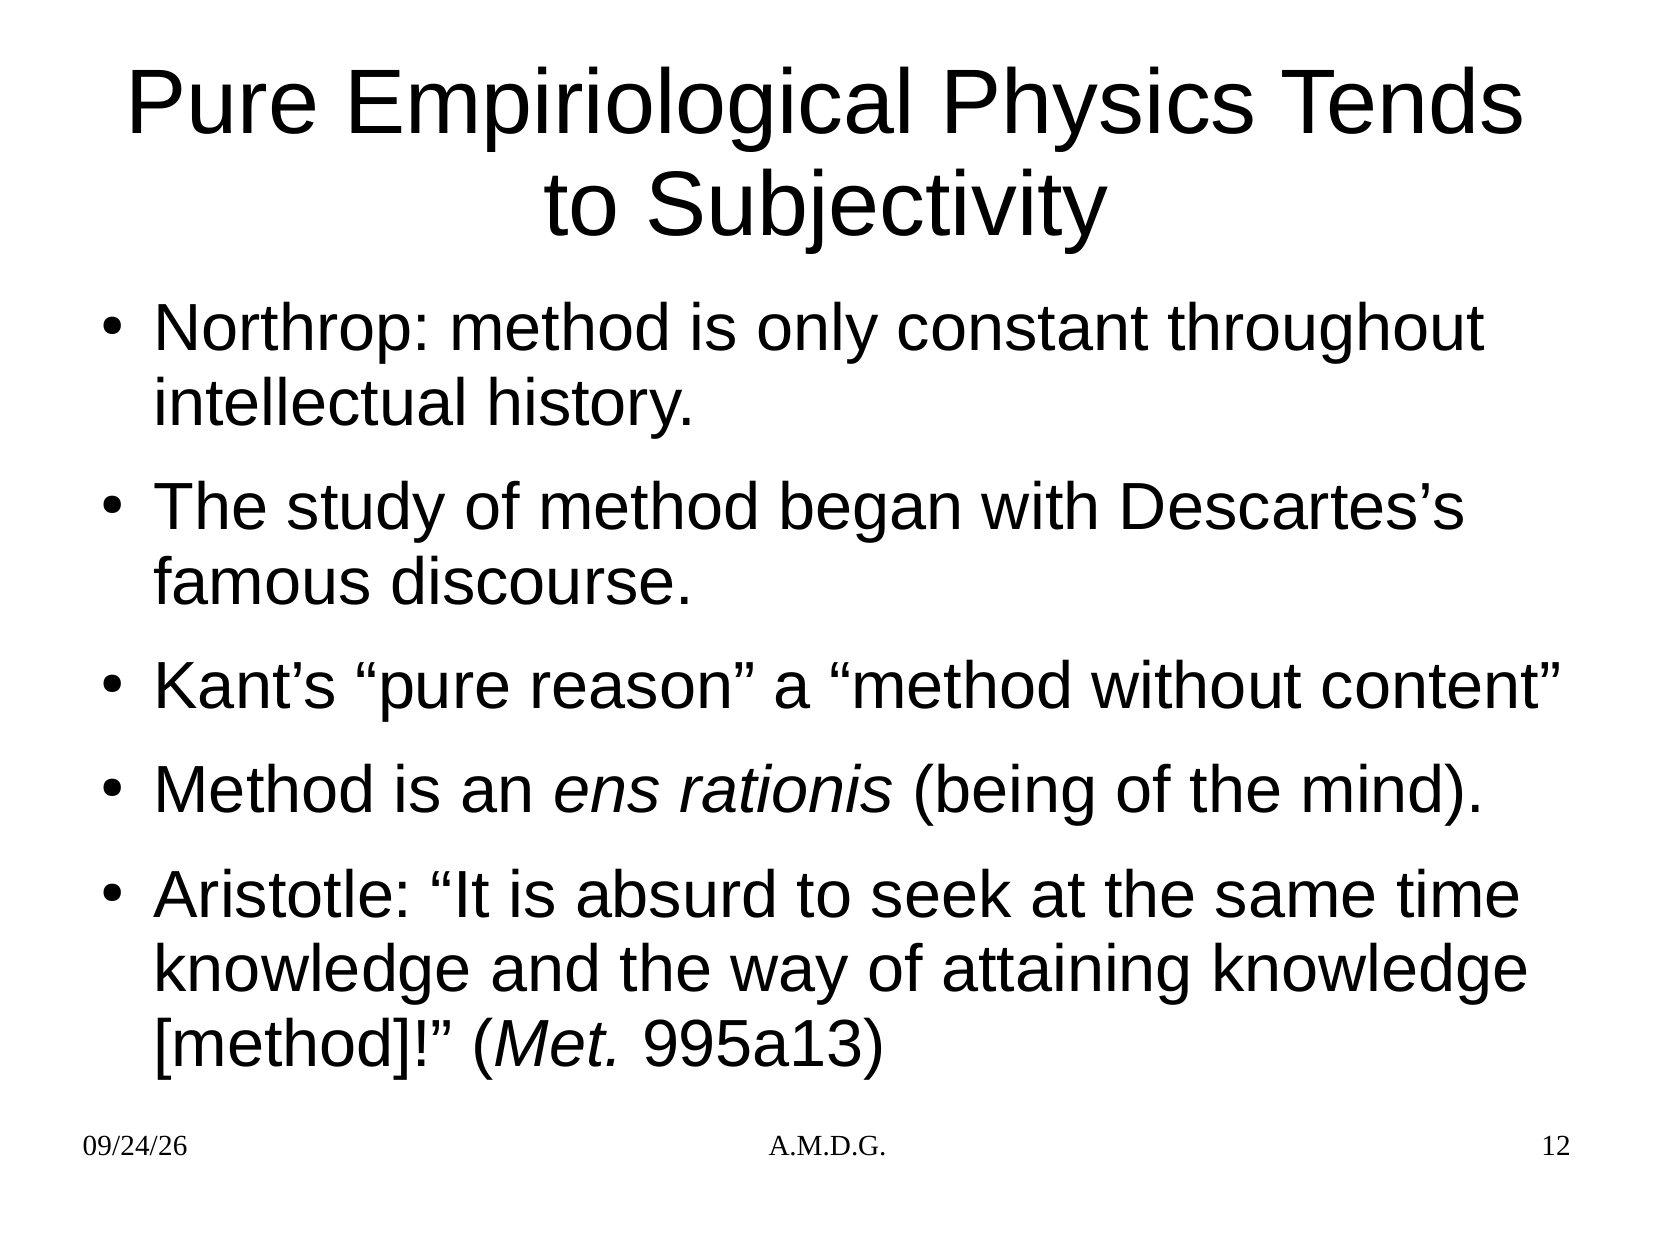

# Pure Empiriological Physics Tends to Subjectivity
Northrop: method is only constant throughout intellectual history.
The study of method began with Descartes’s famous discourse.
Kant’s “pure reason” a “method without content”
Method is an ens rationis (being of the mind).
Aristotle: “It is absurd to seek at the same time knowledge and the way of attaining knowledge [method]!” (Met. 995a13)
`
A.M.D.G.
12